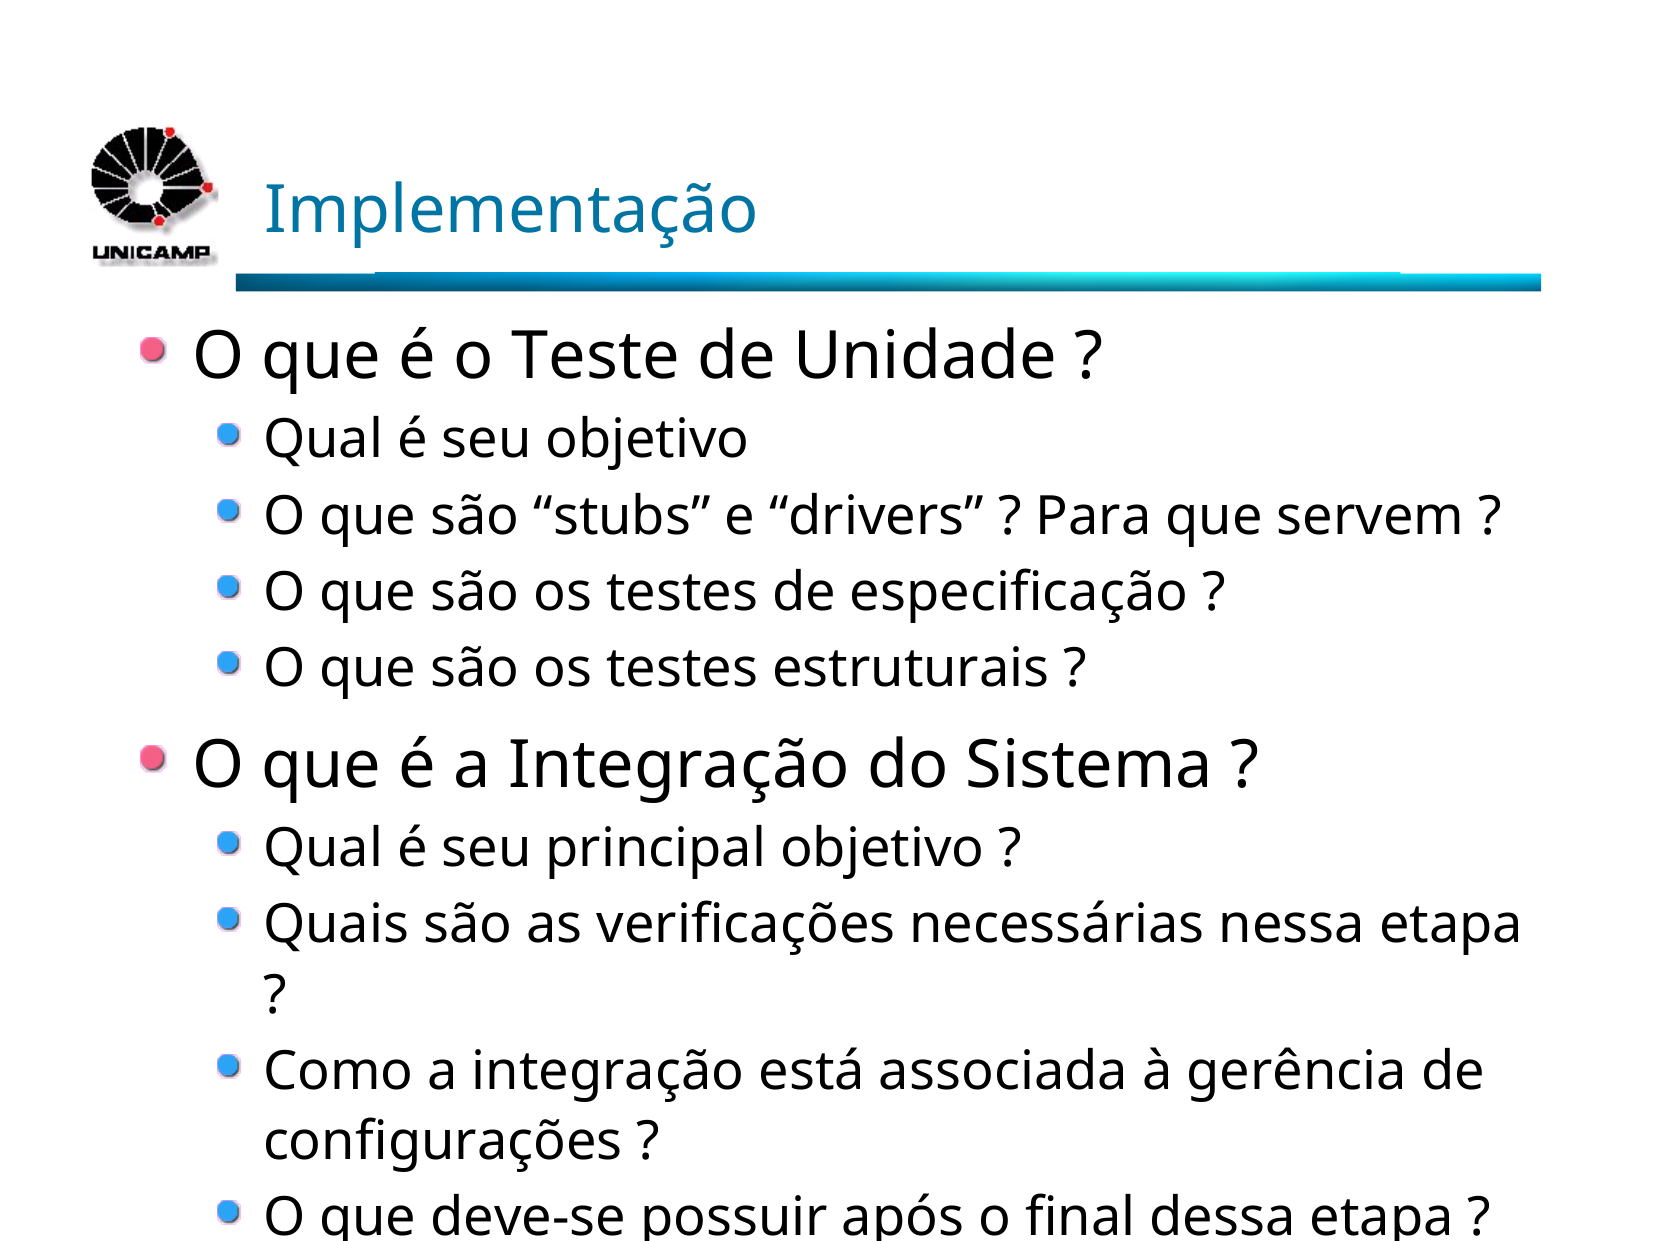

# Implementação
O que é o Teste de Unidade ?
Qual é seu objetivo
O que são “stubs” e “drivers” ? Para que servem ?
O que são os testes de especificação ?
O que são os testes estruturais ?
O que é a Integração do Sistema ?
Qual é seu principal objetivo ?
Quais são as verificações necessárias nessa etapa ?
Como a integração está associada à gerência de configurações ?
O que deve-se possuir após o final dessa etapa ?